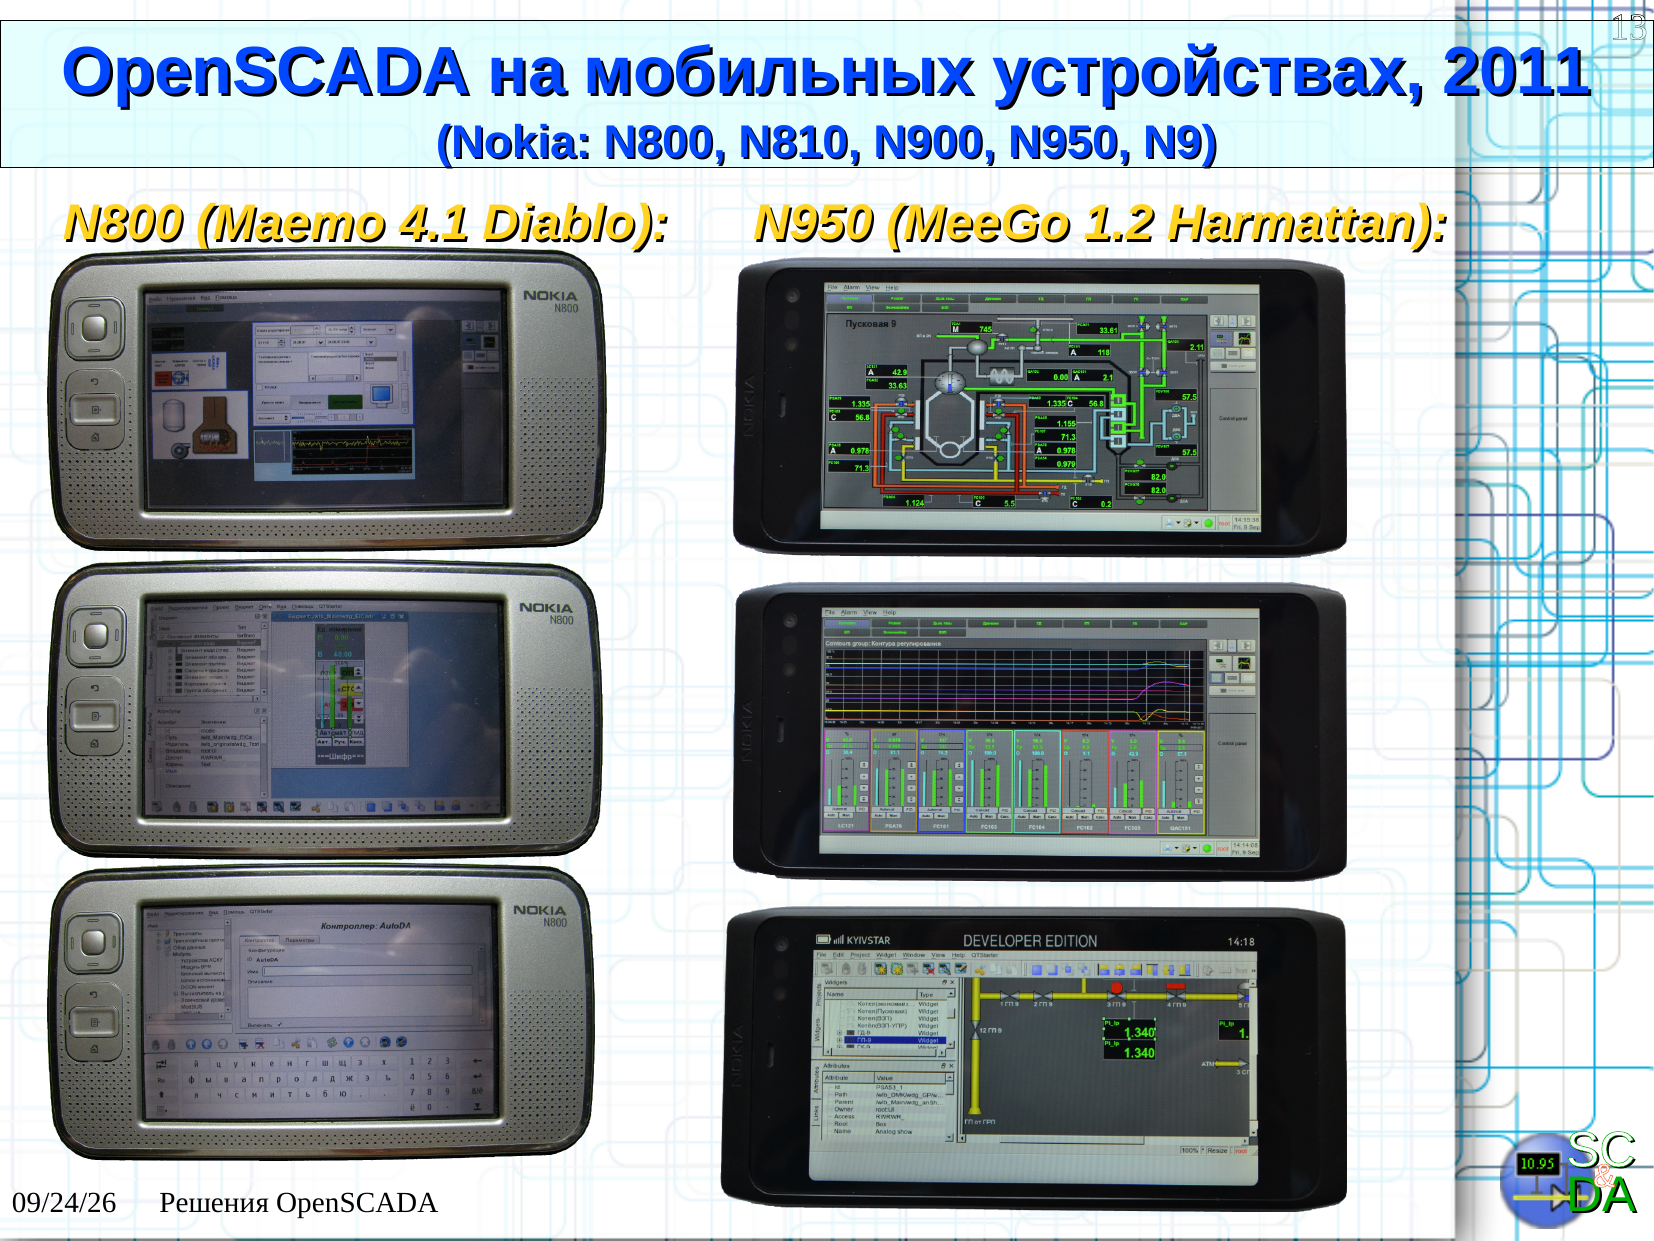

13
# OpenSCADA на мобильных устройствах, 2011 (Nokia: N800, N810, N900, N950, N9)
N800 (Maemo 4.1 Diablo):
N950 (MeeGo 1.2 Harmattan):
Решения OpenSCADA